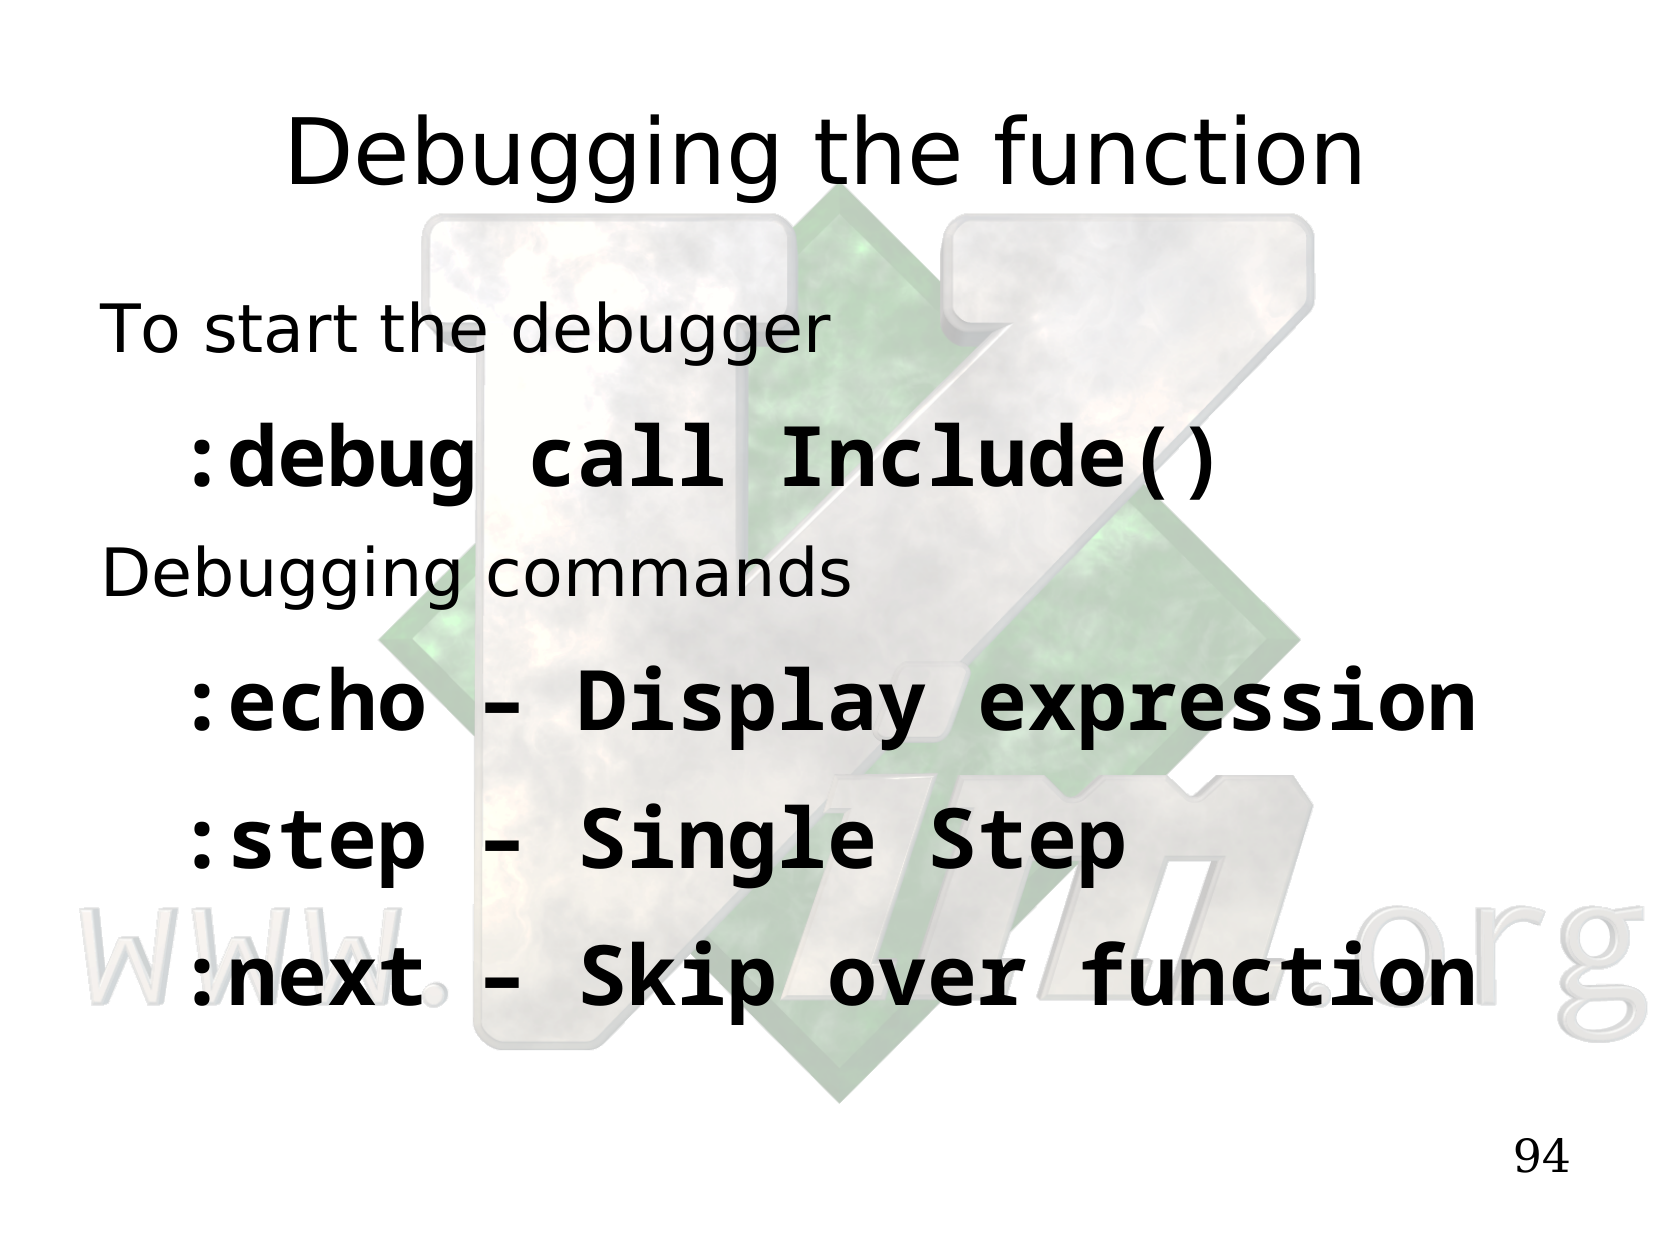

# Debugging the function
To start the debugger
:debug call Include()
Debugging commands
:echo – Display expression
:step – Single Step
:next – Skip over function
94